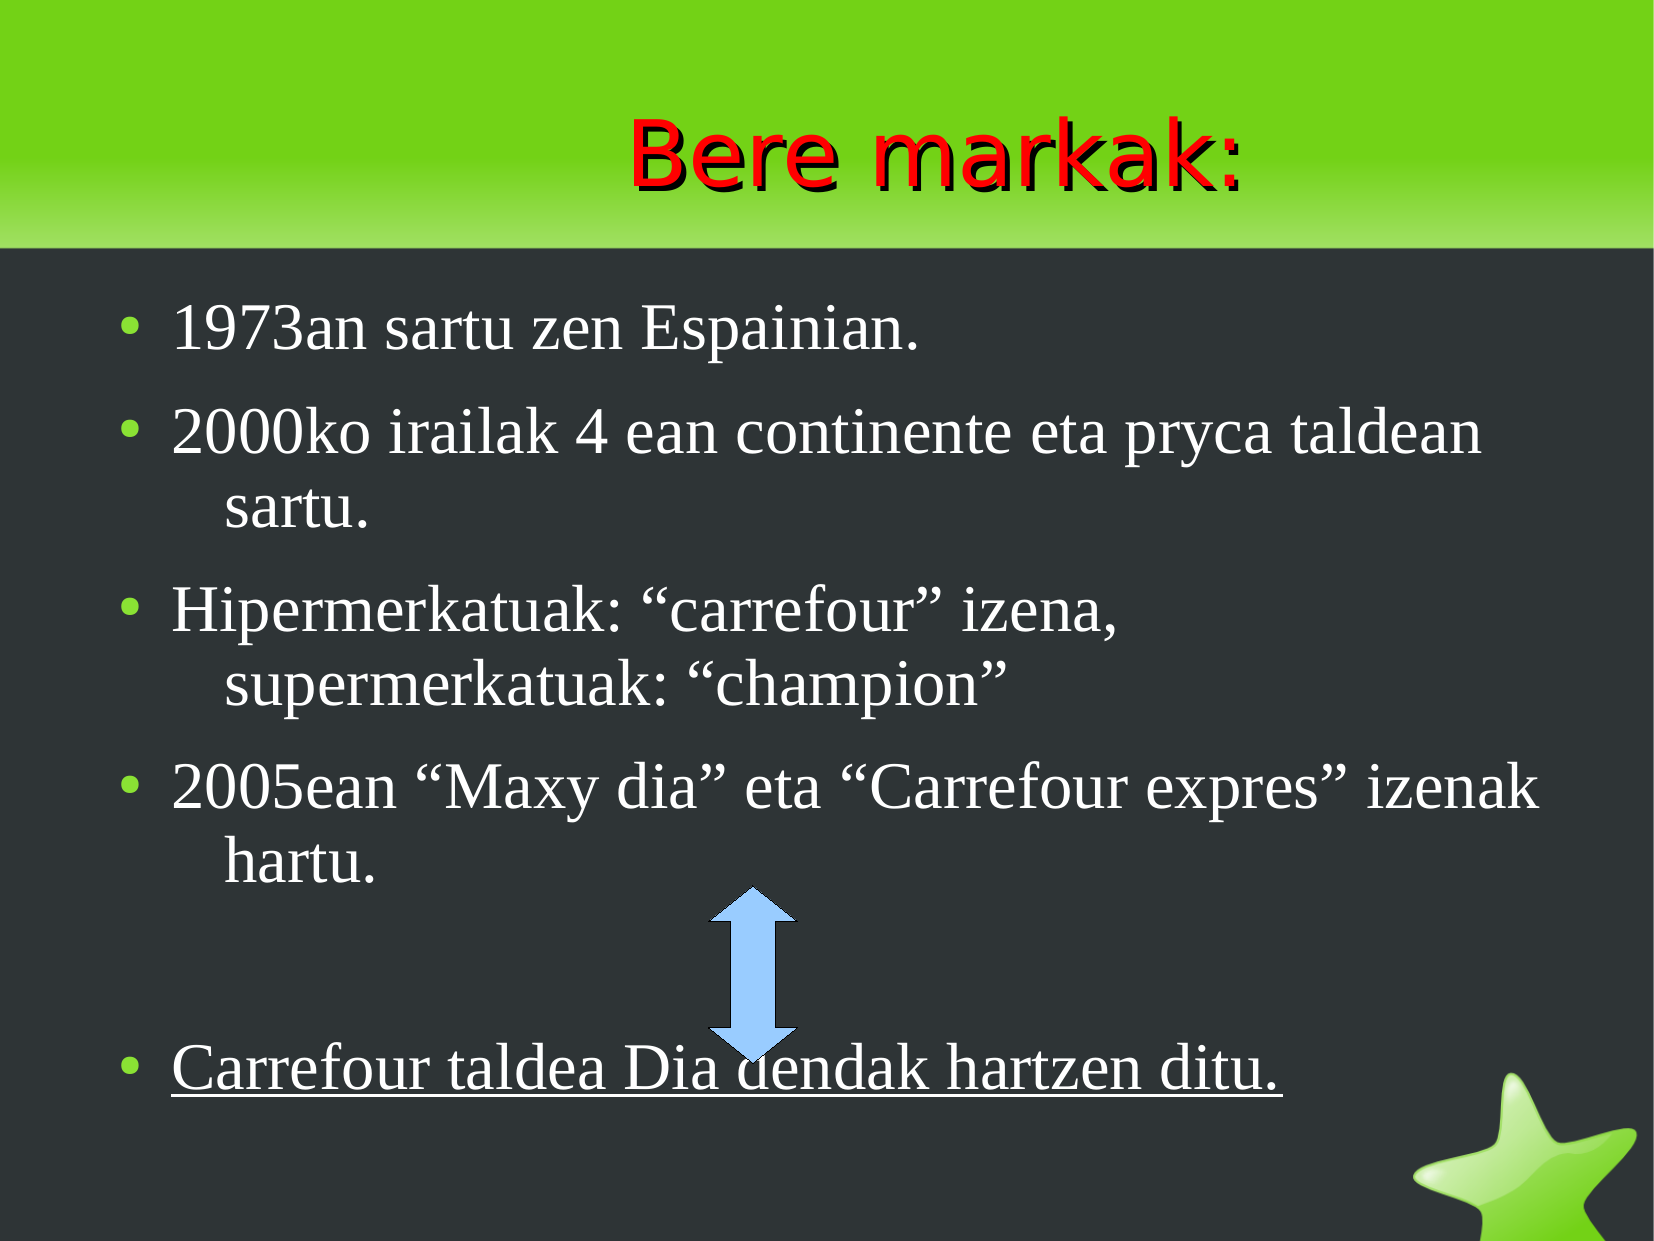

# Bere markak:
1973an sartu zen Espainian.
2000ko irailak 4 ean continente eta pryca taldean sartu.
Hipermerkatuak: “carrefour” izena, supermerkatuak: “champion”
2005ean “Maxy dia” eta “Carrefour expres” izenak hartu.
Carrefour taldea Dia dendak hartzen ditu.